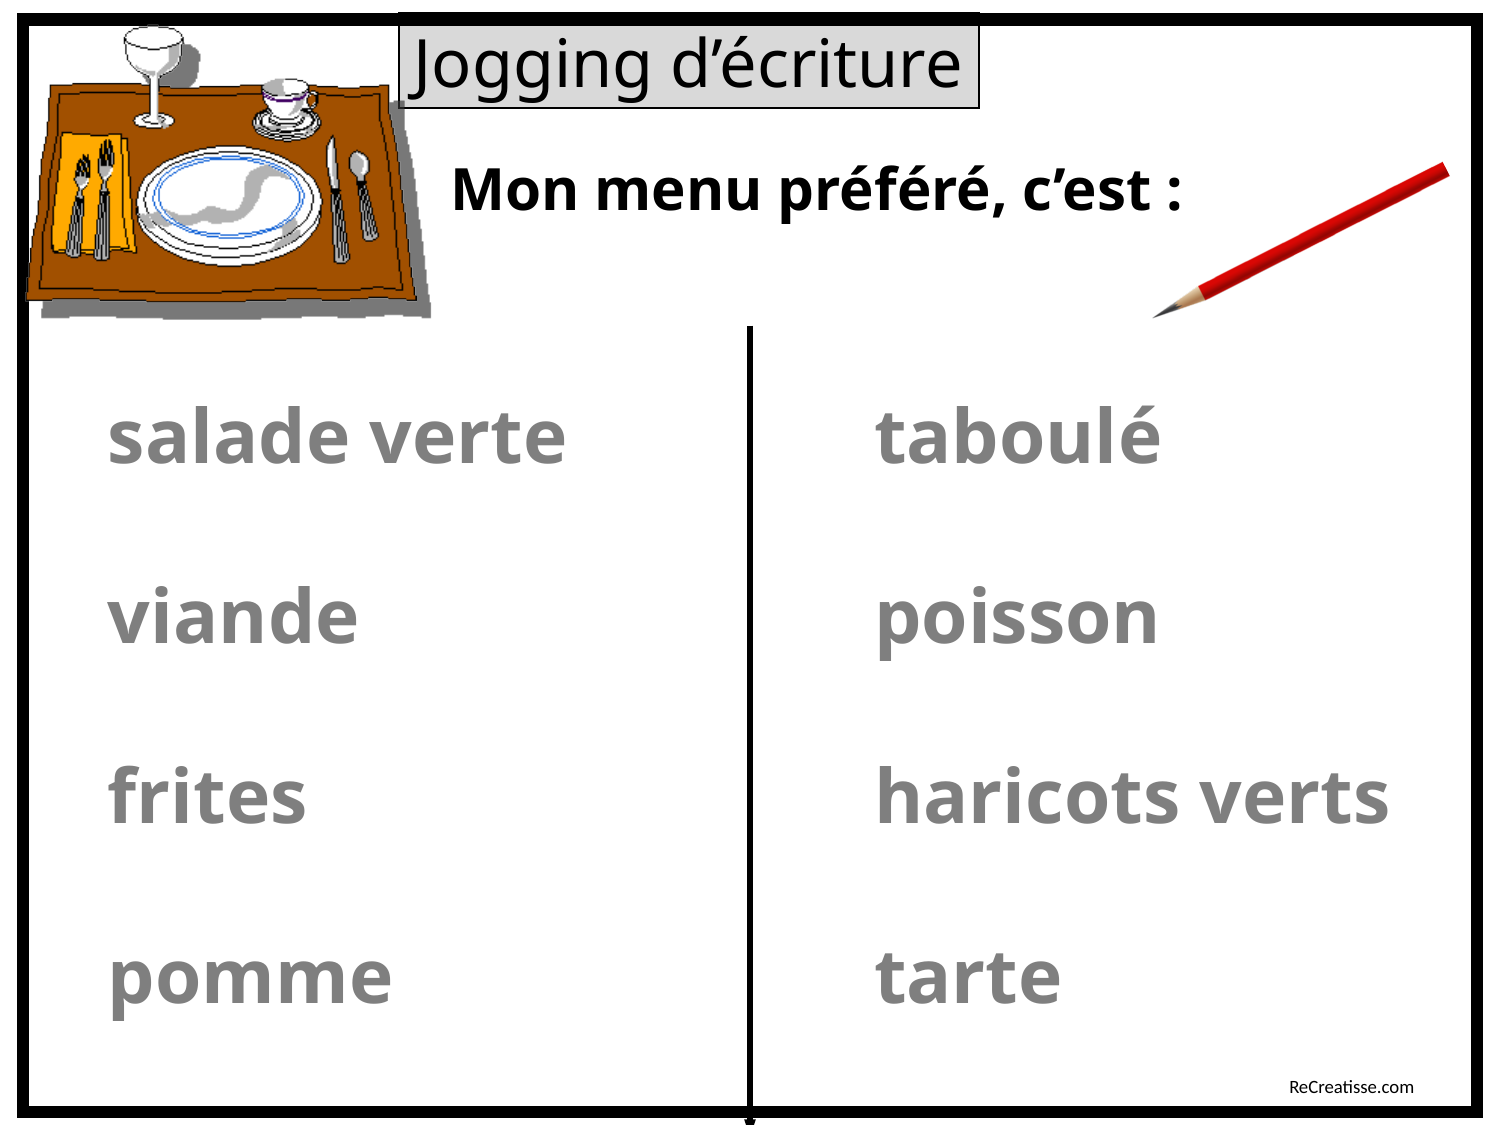

Jogging d’écriture
Mon menu préféré, c’est :
taboulé
poisson
haricots verts
tarte
salade verte
viande
frites
pomme
ReCreatisse.com